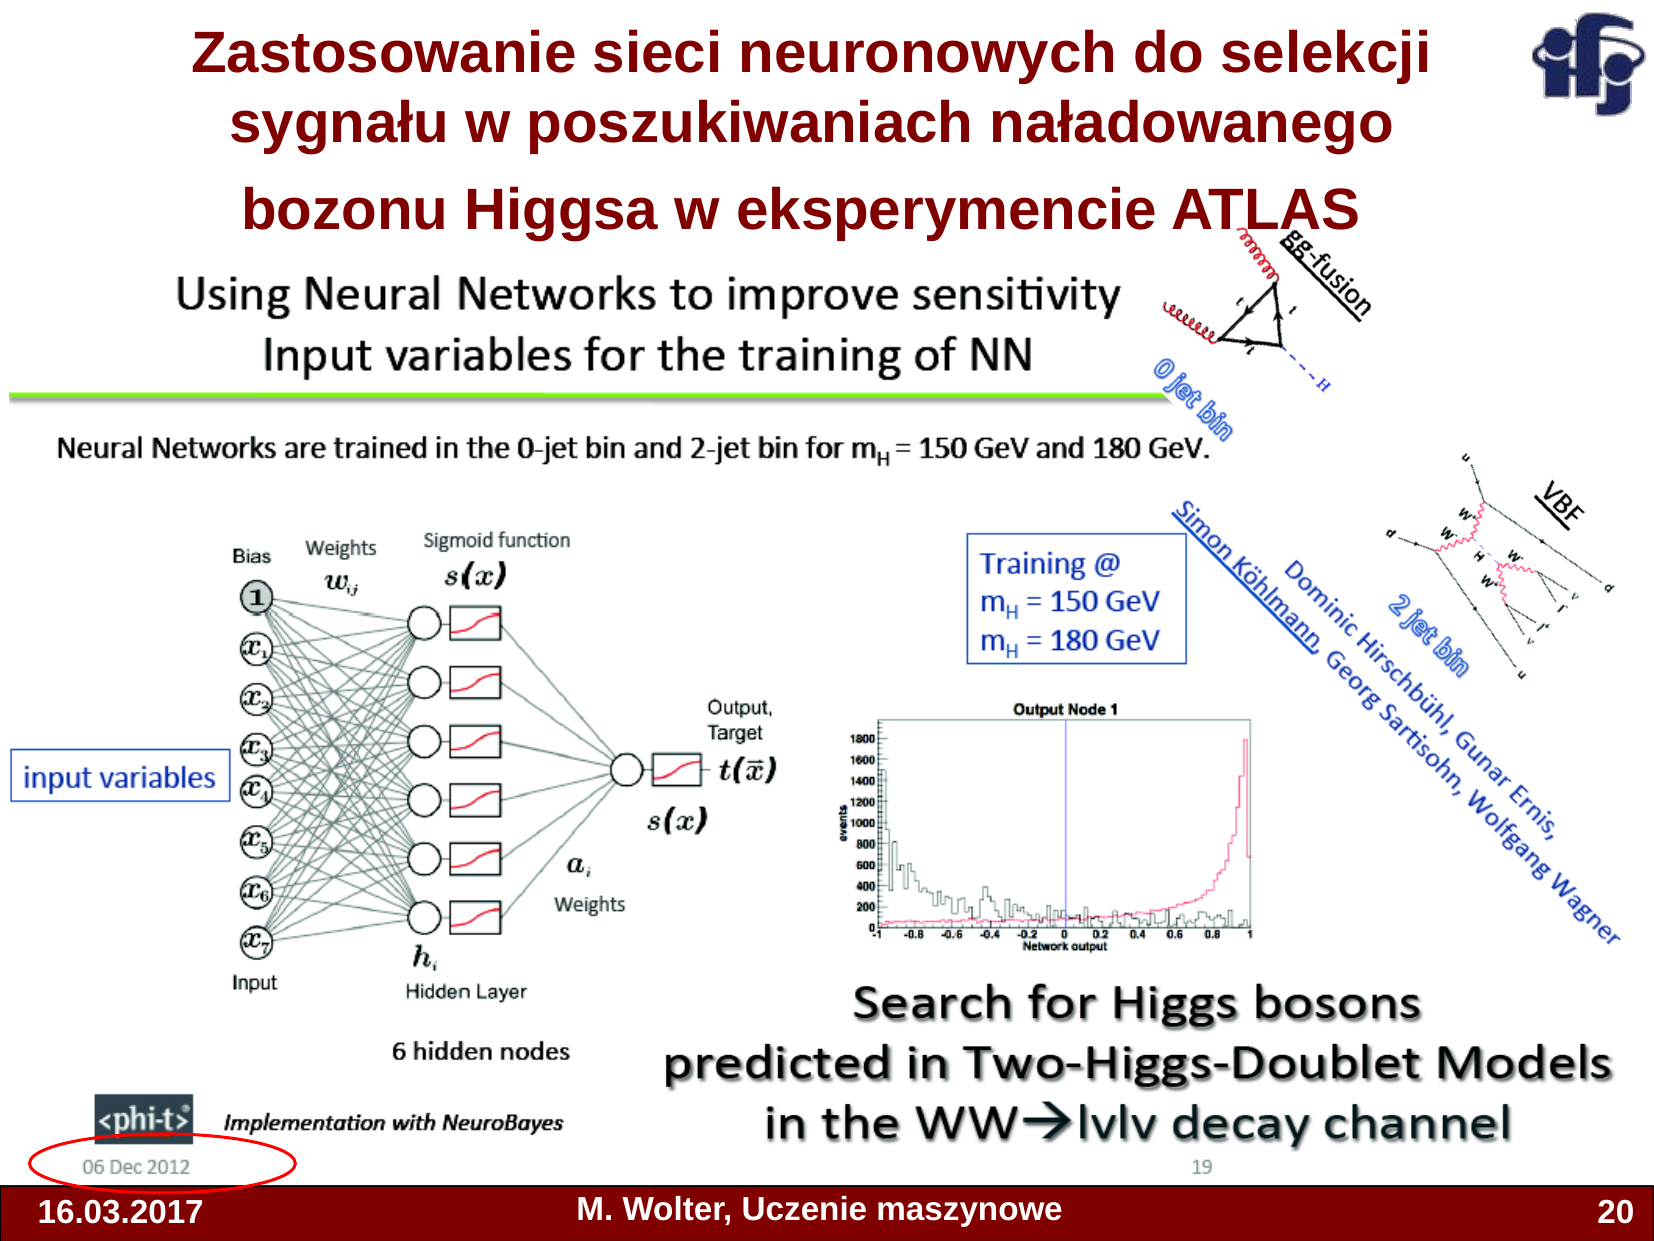

# Zastosowanie sieci neuronowych do selekcji sygnału w poszukiwaniach naładowanego bozonu Higgsa w eksperymencie ATLAS
20.12.2007
Marcin Wolter: "Metody analizy wielowymiarowej"